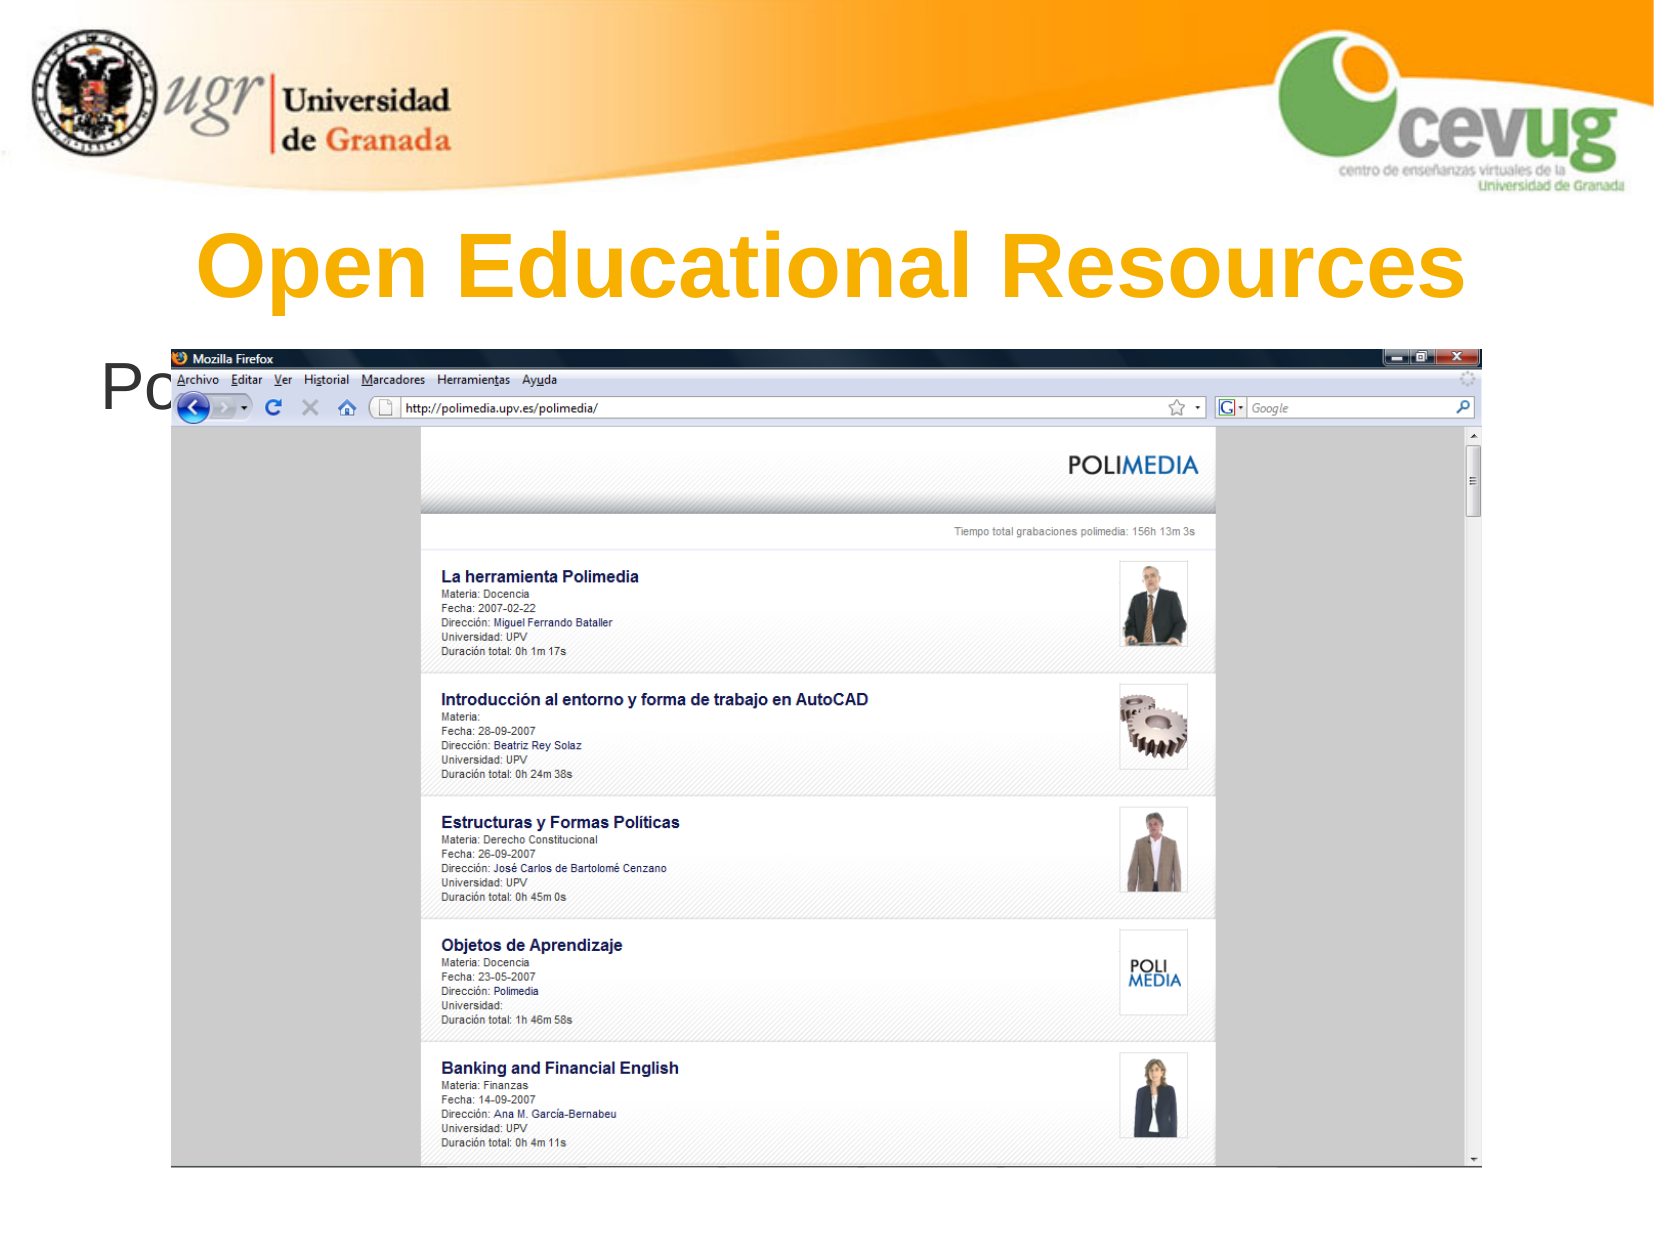

# Open Educational Resources
Polimedia
Sistema de la UPV para la creación de contenidos multimedia como apoyo a la docencia presencial
http://polimedia.upv.es/
En el CEVUG se desarrolla de una herramienta similar: ULTRAMEDIA